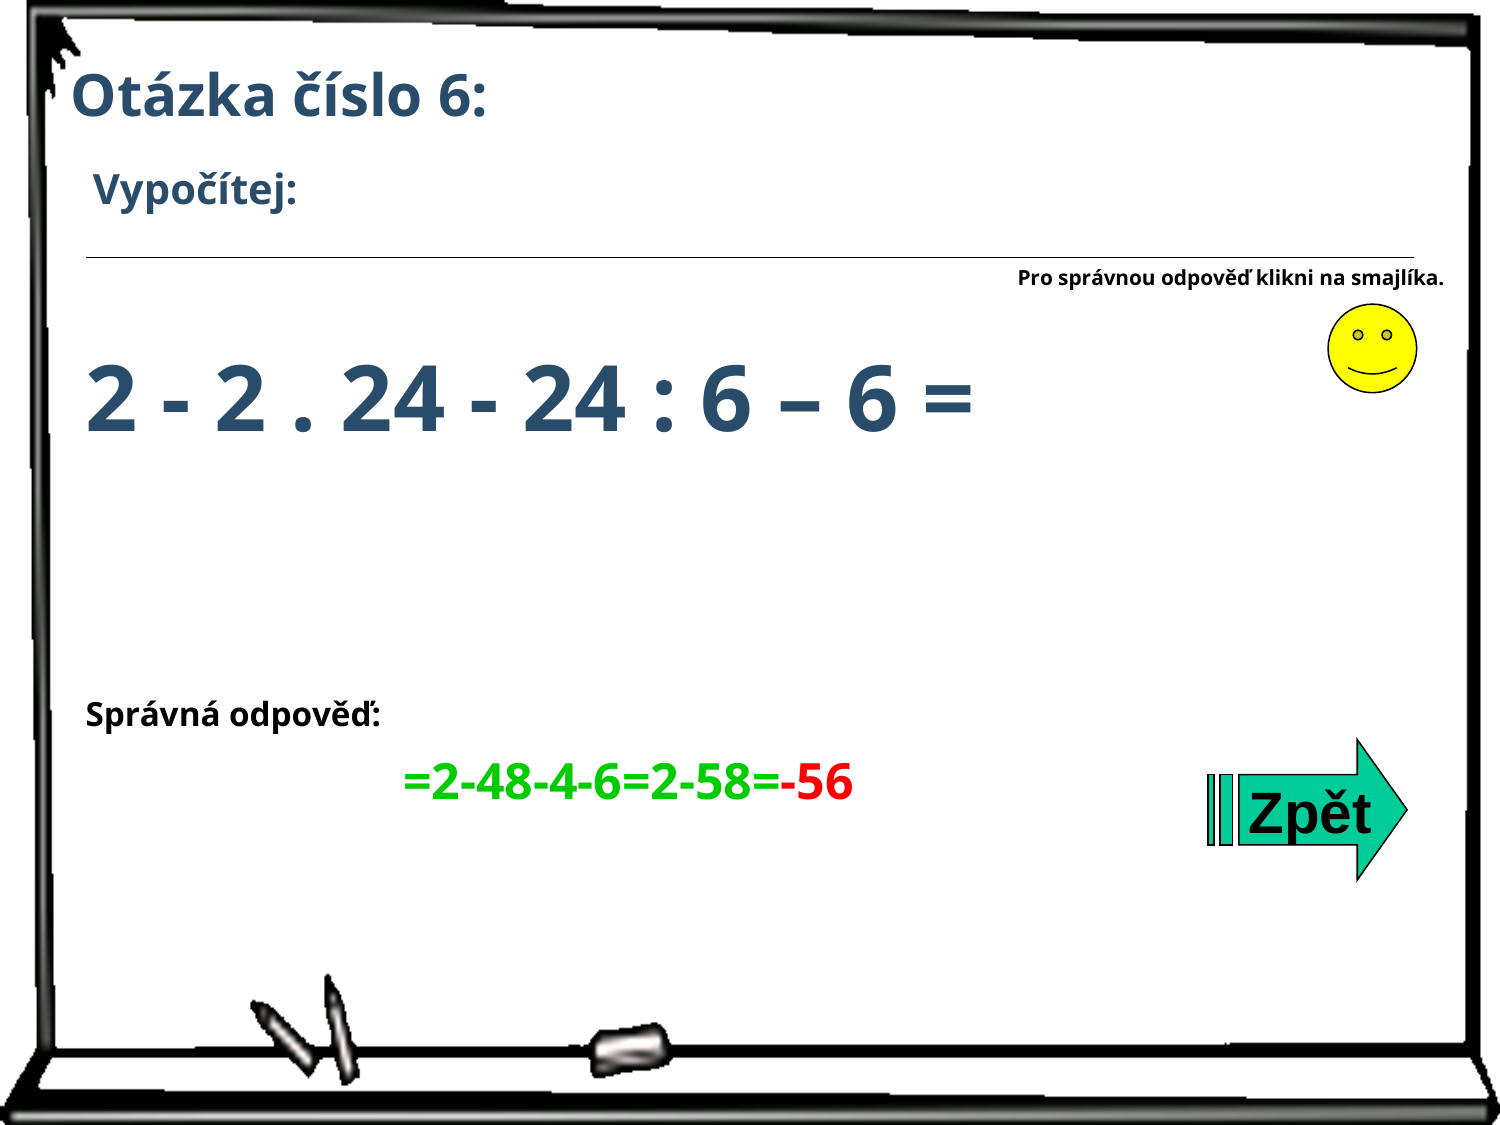

Otázka číslo 6:
Vypočítej:
Pro správnou odpověď klikni na smajlíka.
2 - 2 . 24 - 24 : 6 – 6 =
Správná odpověď:
=2-48-4-6=2-58=-56
Zpět